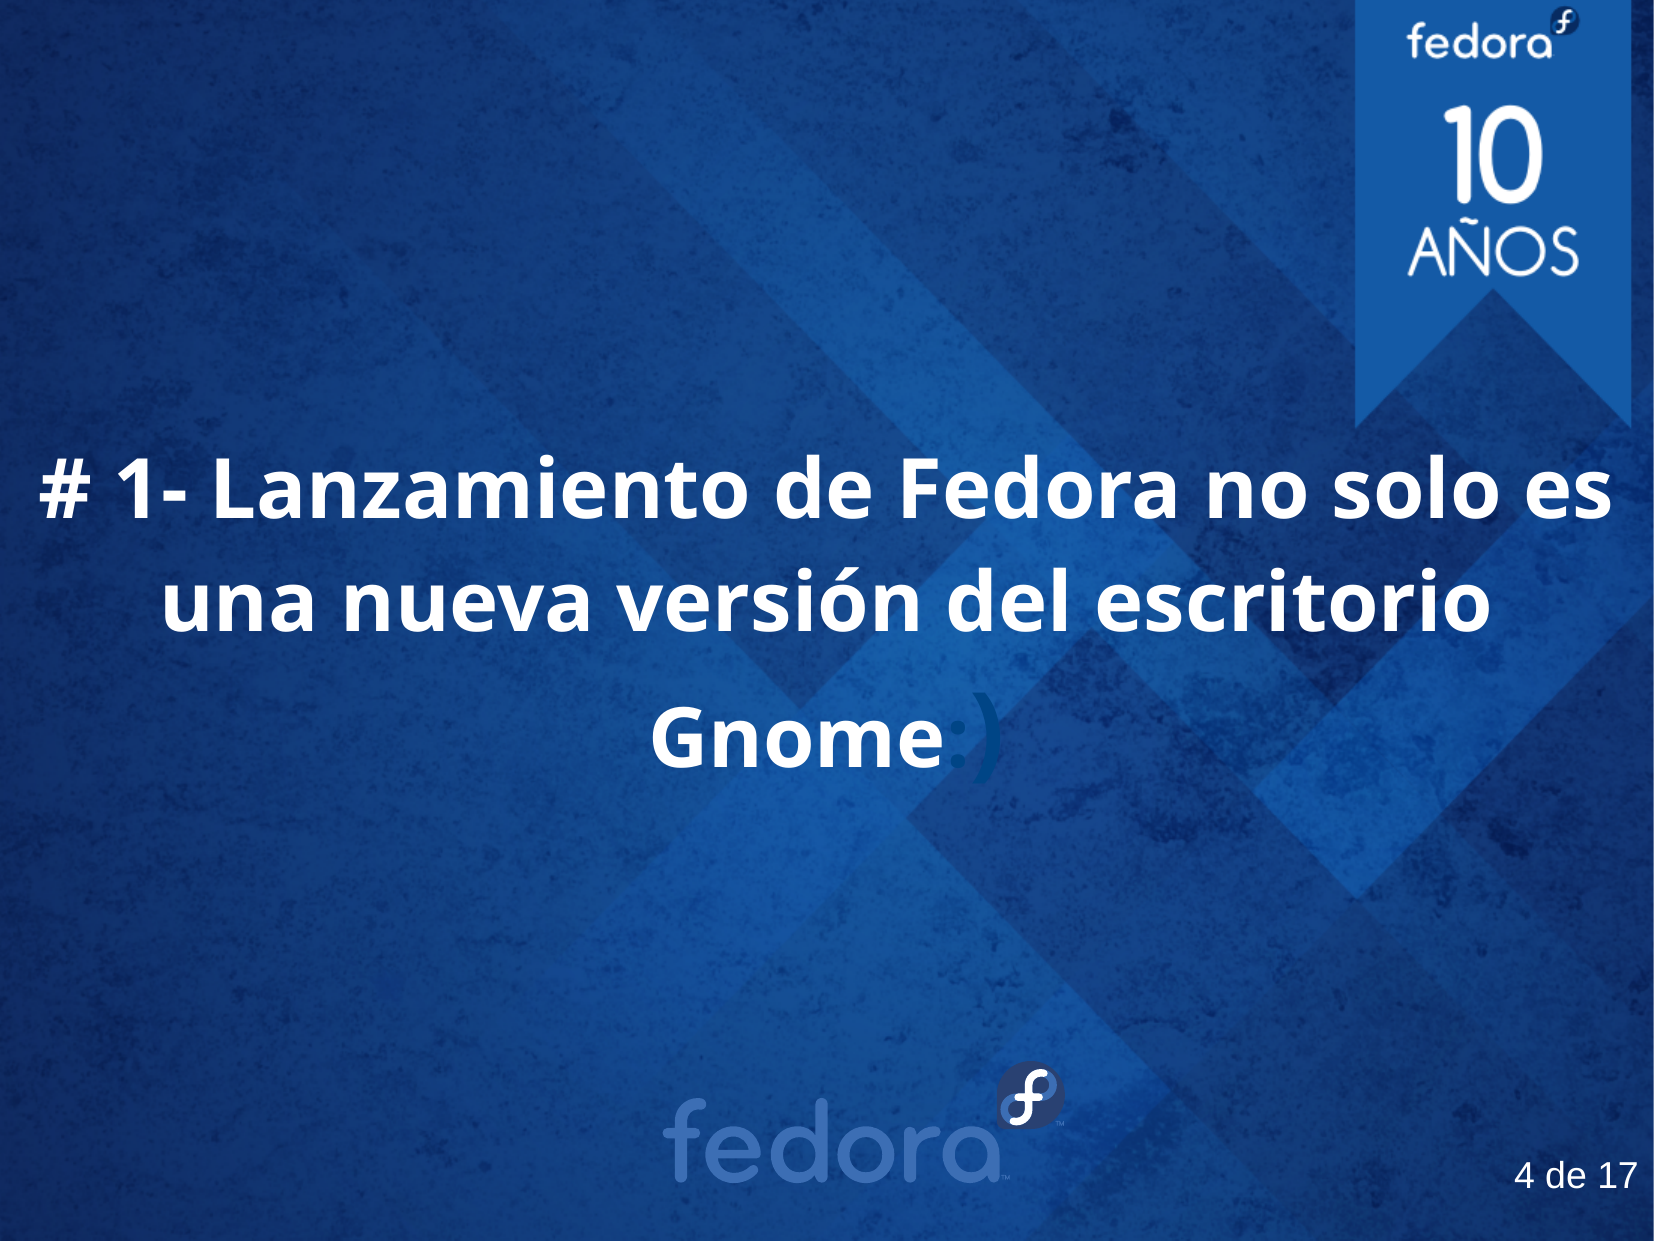

# # 1- Lanzamiento de Fedora no solo es una nueva versión del escritorio Gnome:)
 de 17